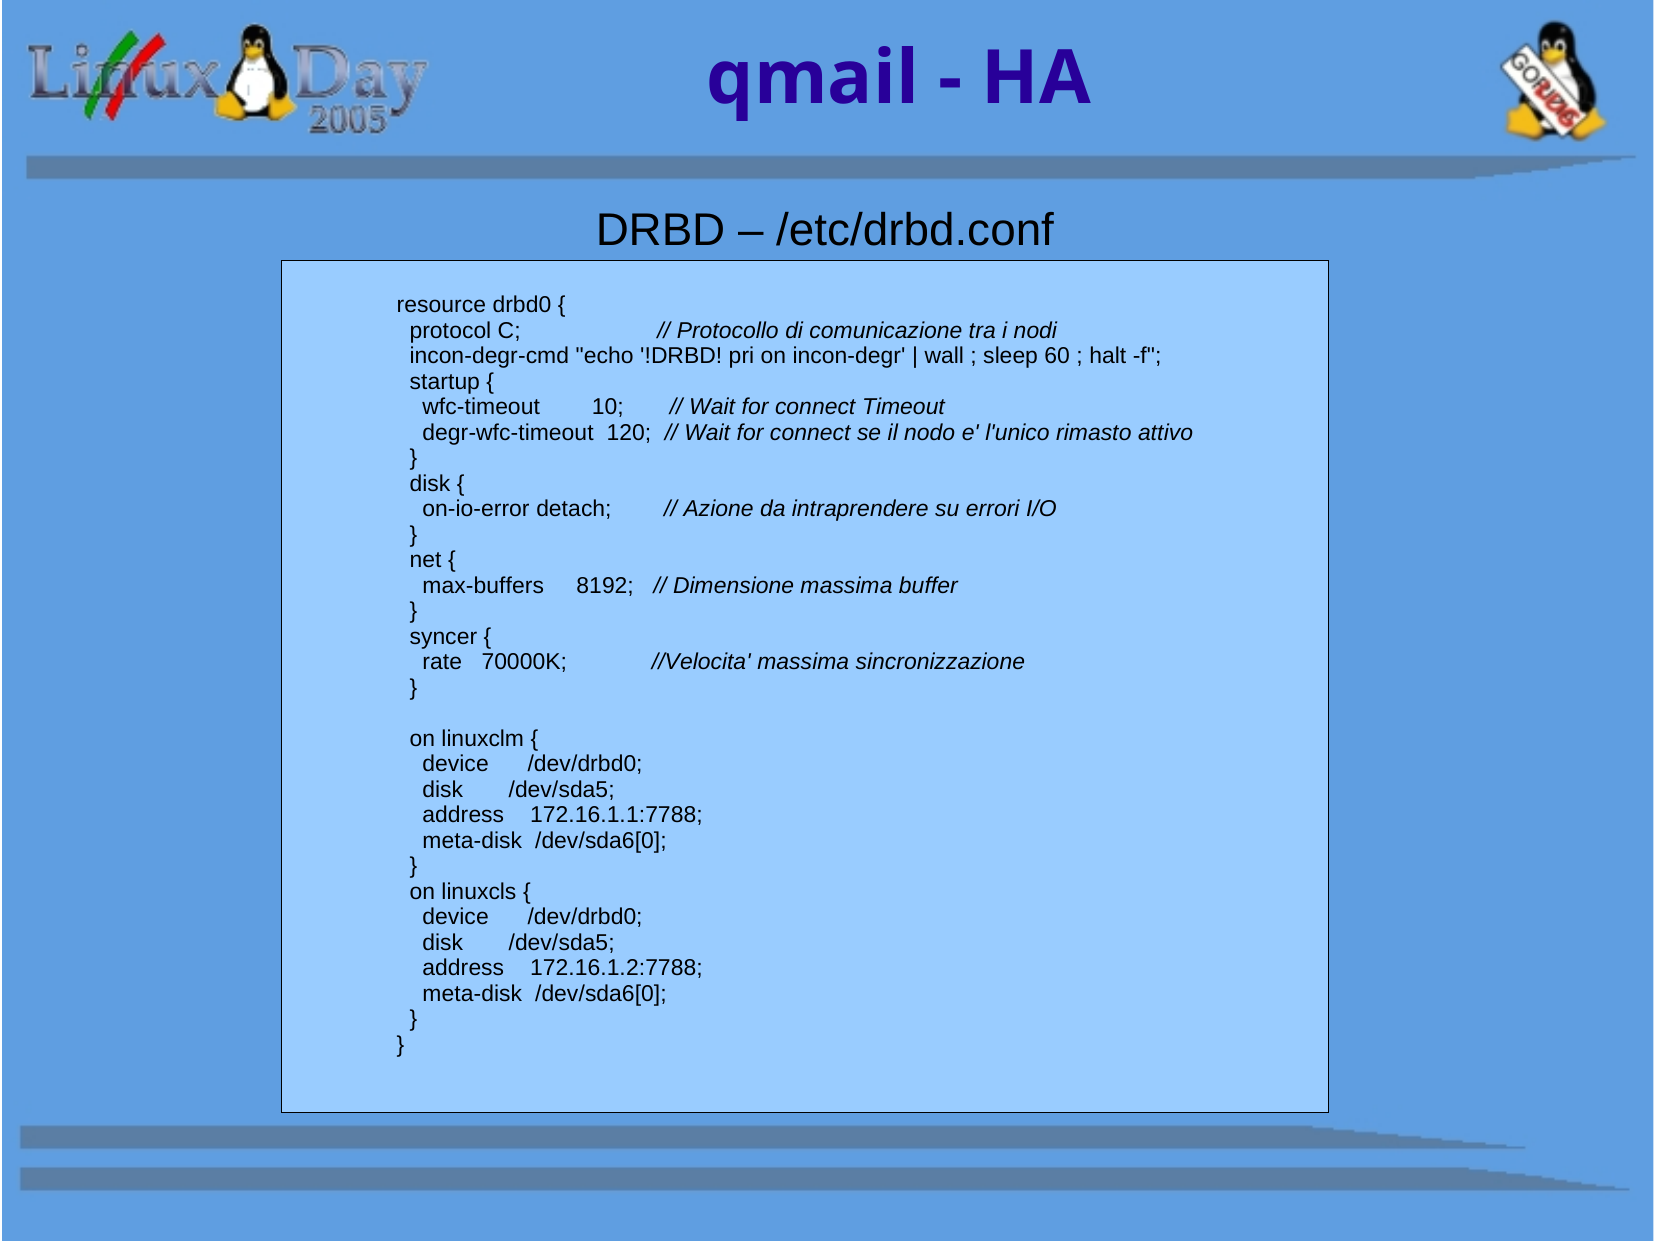

qmail - HA
DRBD – /etc/drbd.conf
resource drbd0 {
 protocol C; // Protocollo di comunicazione tra i nodi
 incon-degr-cmd "echo '!DRBD! pri on incon-degr' | wall ; sleep 60 ; halt -f";
 startup {
 wfc-timeout 10; // Wait for connect Timeout
 degr-wfc-timeout 120; // Wait for connect se il nodo e' l'unico rimasto attivo
 }
 disk {
 on-io-error detach; // Azione da intraprendere su errori I/O
 }
 net {
 max-buffers 8192; // Dimensione massima buffer
 }
 syncer {
 rate 70000K; //Velocita' massima sincronizzazione
 }
 on linuxclm {
 device /dev/drbd0;
 disk /dev/sda5;
 address 172.16.1.1:7788;
 meta-disk /dev/sda6[0];
 }
 on linuxcls {
 device /dev/drbd0;
 disk /dev/sda5;
 address 172.16.1.2:7788;
 meta-disk /dev/sda6[0];
 }
}